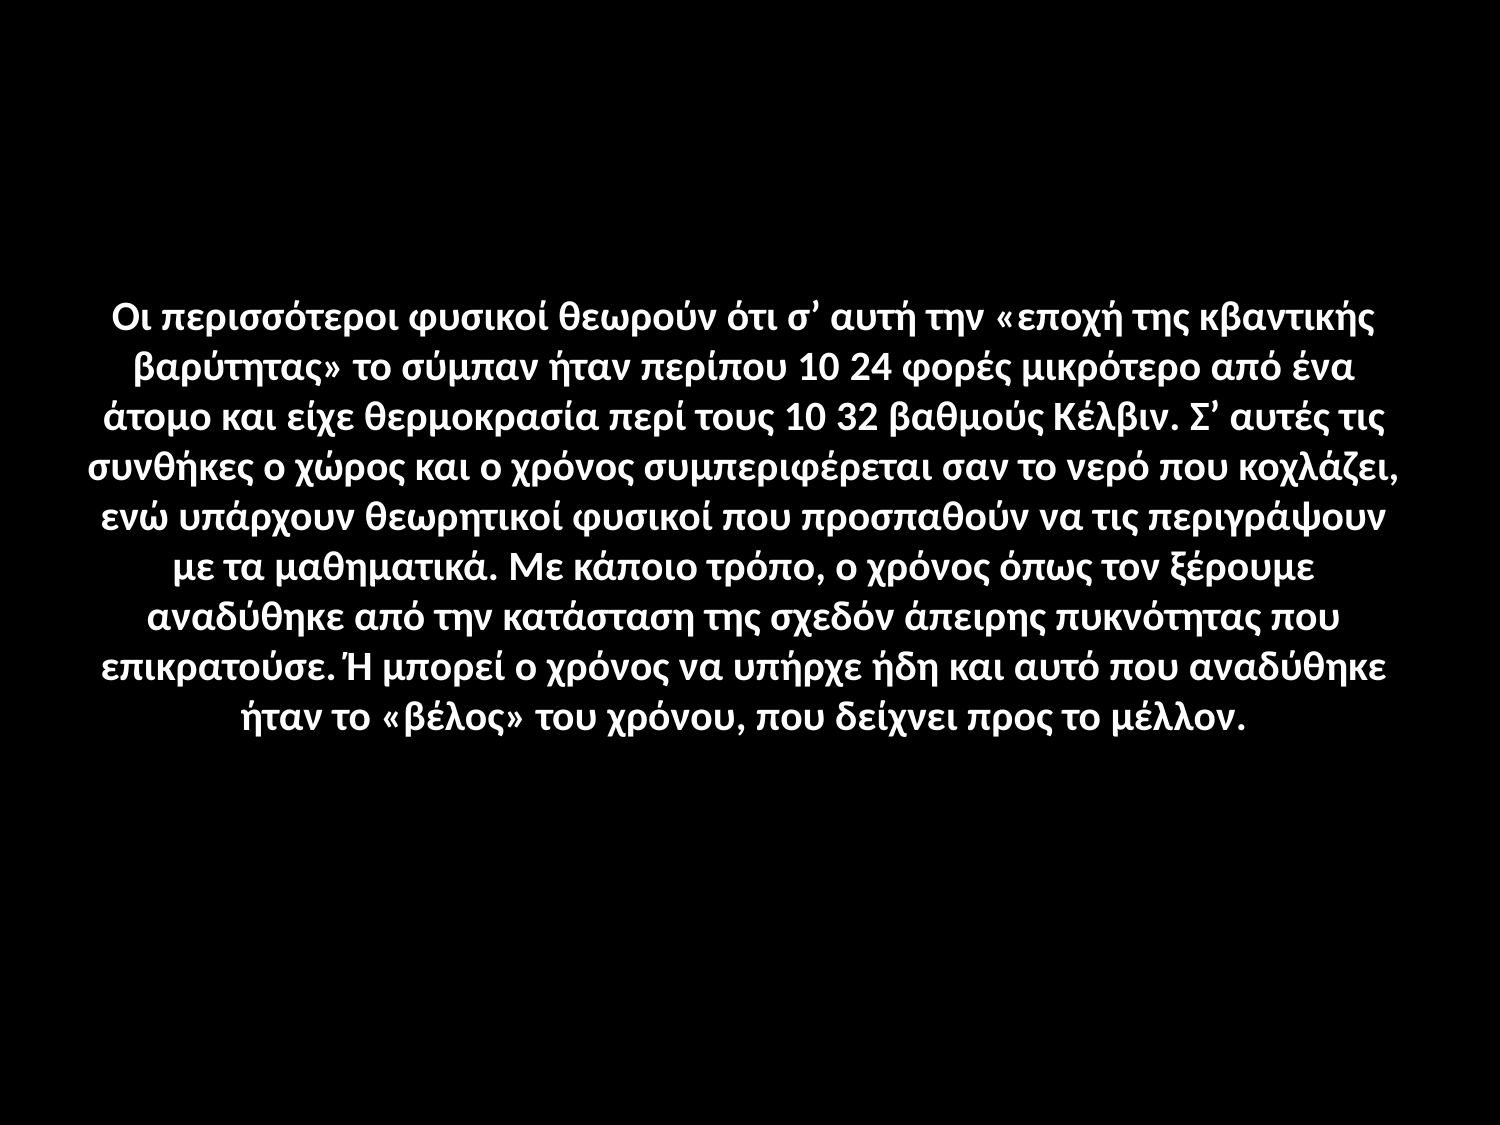

Οι περισσότεροι φυσικοί θεωρούν ότι σ’ αυτή την «εποχή της κβαντικής βαρύτητας» το σύμπαν ήταν περίπου 10 24 φορές μικρότερο από ένα άτομο και είχε θερμοκρασία περί τους 10 32 βαθμούς Κέλβιν. Σ’ αυτές τις συνθήκες ο χώρος και ο χρόνος συμπεριφέρεται σαν το νερό που κοχλάζει, ενώ υπάρχουν θεωρητικοί φυσικοί που προσπαθούν να τις περιγράψουν με τα μαθηματικά. Με κάποιο τρόπο, ο χρόνος όπως τον ξέρουμε αναδύθηκε από την κατάσταση της σχεδόν άπειρης πυκνότητας που επικρατούσε. Ή μπορεί ο χρόνος να υπήρχε ήδη και αυτό που αναδύθηκε ήταν το «βέλος» του χρόνου, που δείχνει προς το μέλλον.